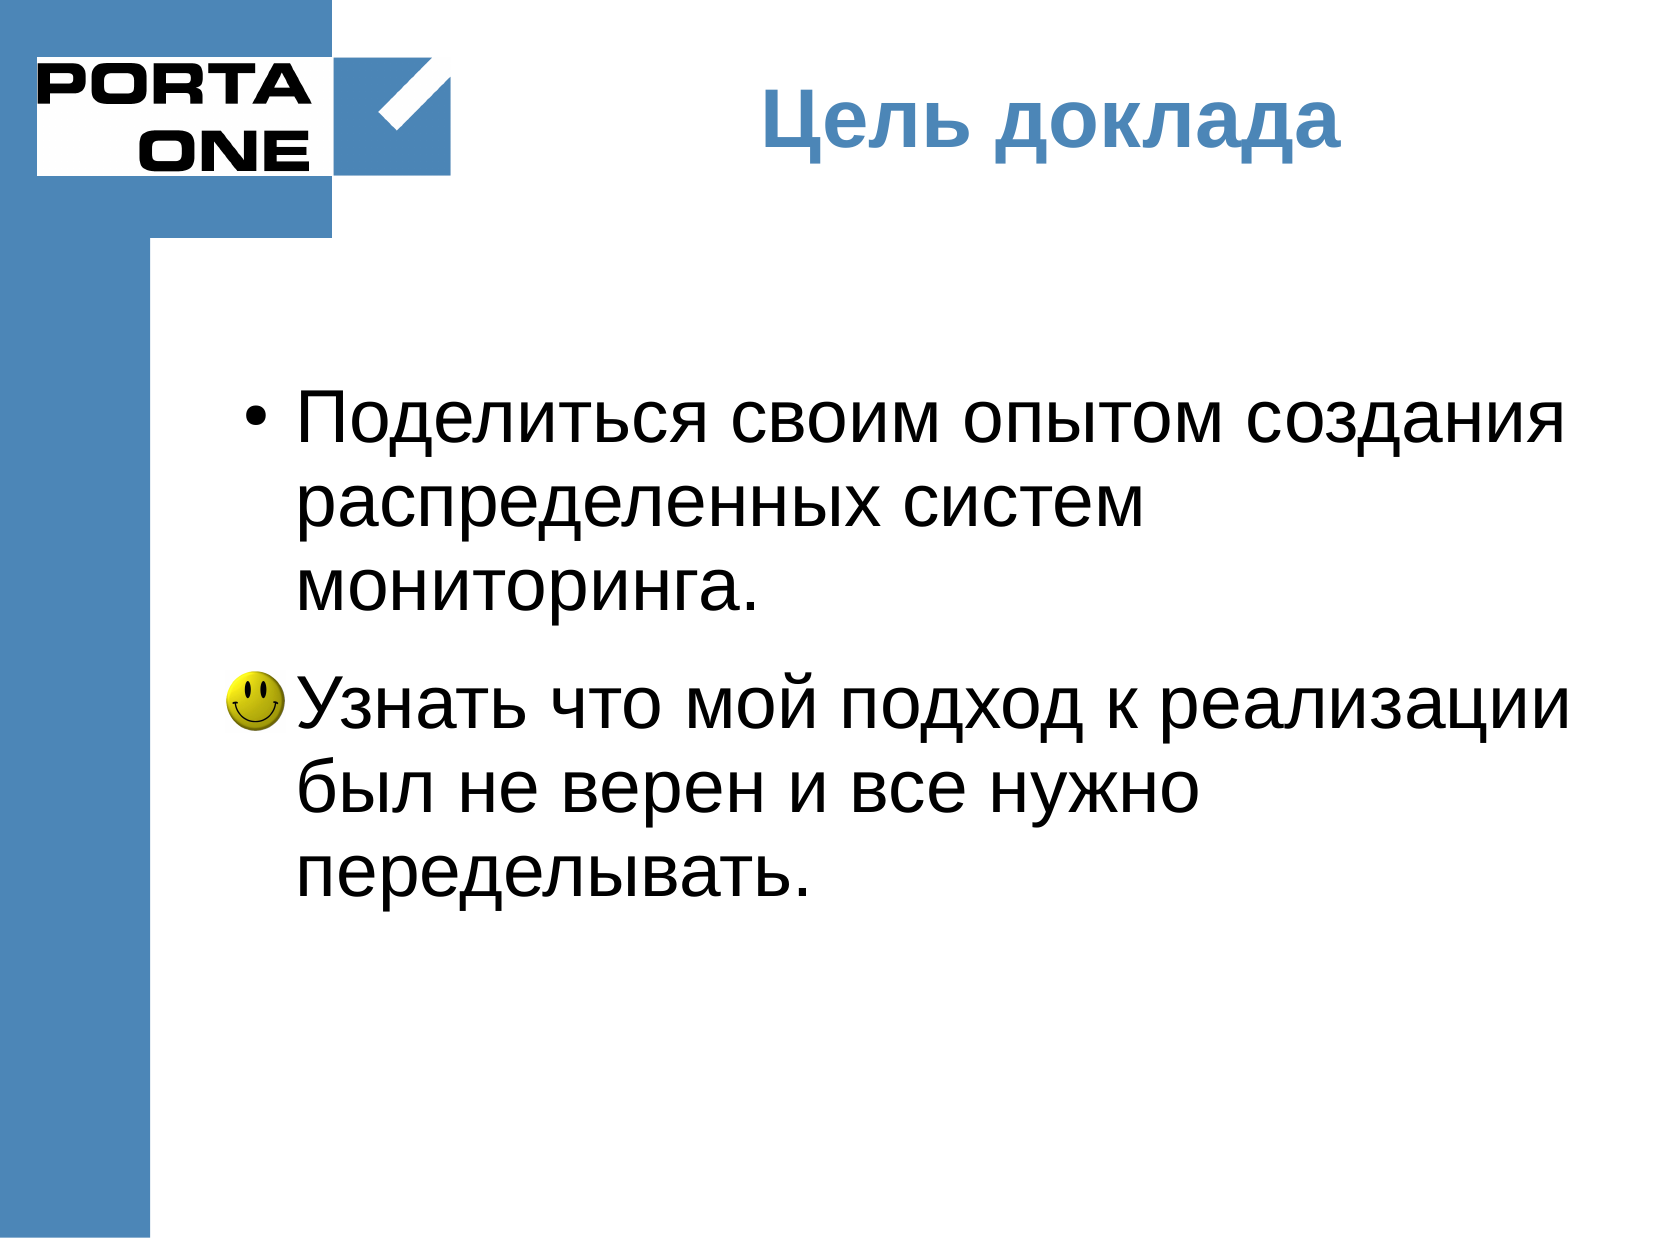

Цель доклада
# Поделиться своим опытом создания распределенных систем мониторинга.
Узнать что мой подход к реализации был не верен и все нужно переделывать.